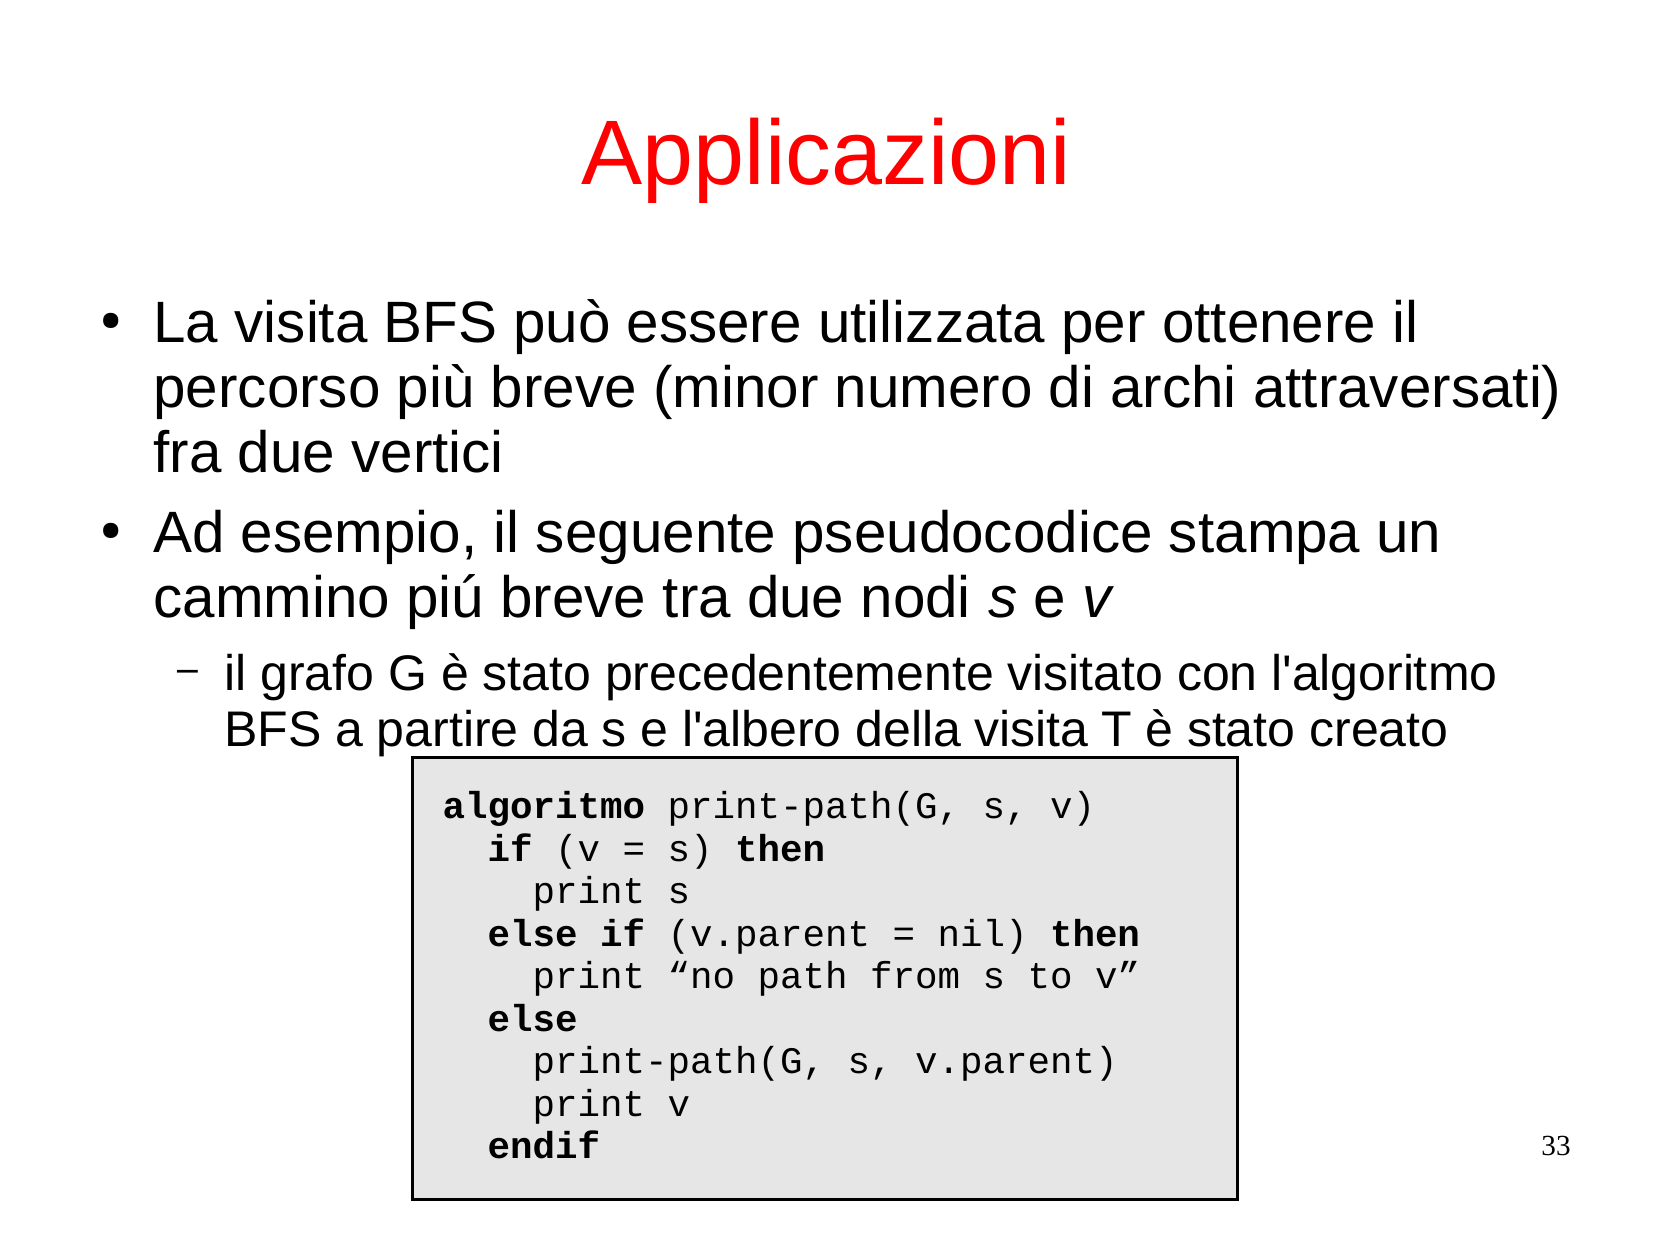

# Applicazioni
La visita BFS può essere utilizzata per ottenere il percorso più breve (minor numero di archi attraversati) fra due vertici
Ad esempio, il seguente pseudocodice stampa un cammino piú breve tra due nodi s e v
il grafo G è stato precedentemente visitato con l'algoritmo BFS a partire da s e l'albero della visita T è stato creato
algoritmo print-path(G, s, v)
 if (v = s) then
 print s
 else if (v.parent = nil) then
 print “no path from s to v”
 else
 print-path(G, s, v.parent)
 print v
 endif
Algoritmi e Strutture Dati
33